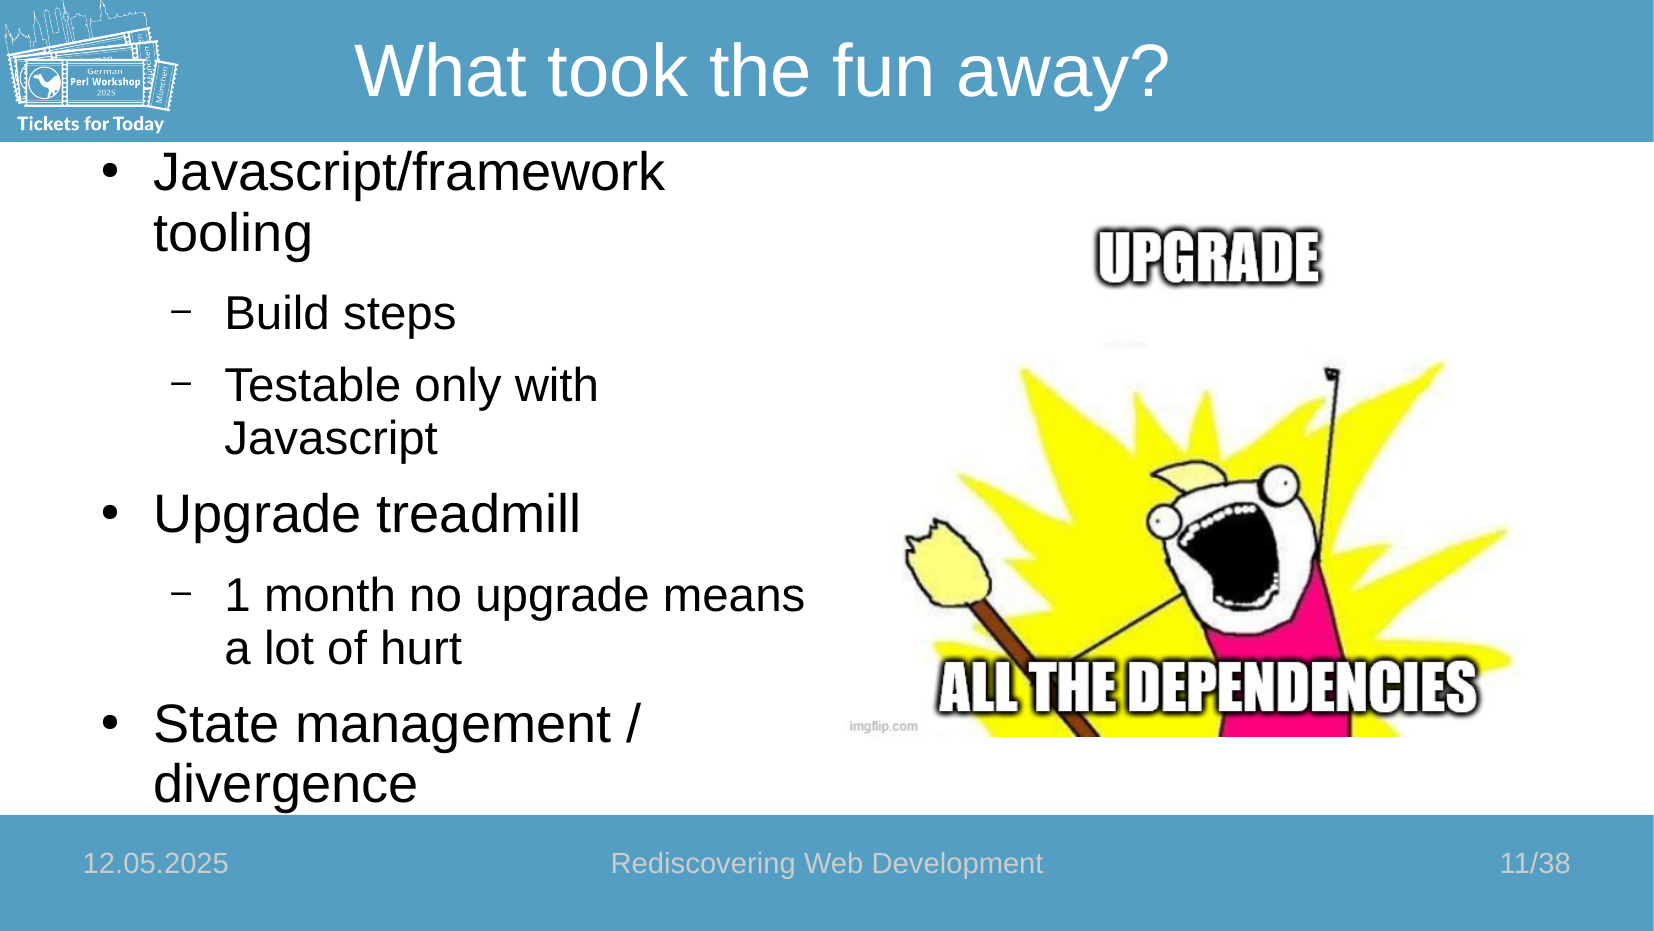

# What took the fun away?
Javascript/framework tooling
Build steps
Testable only with Javascript
Upgrade treadmill
1 month no upgrade means a lot of hurt
State management / divergence
08. März 2019
11